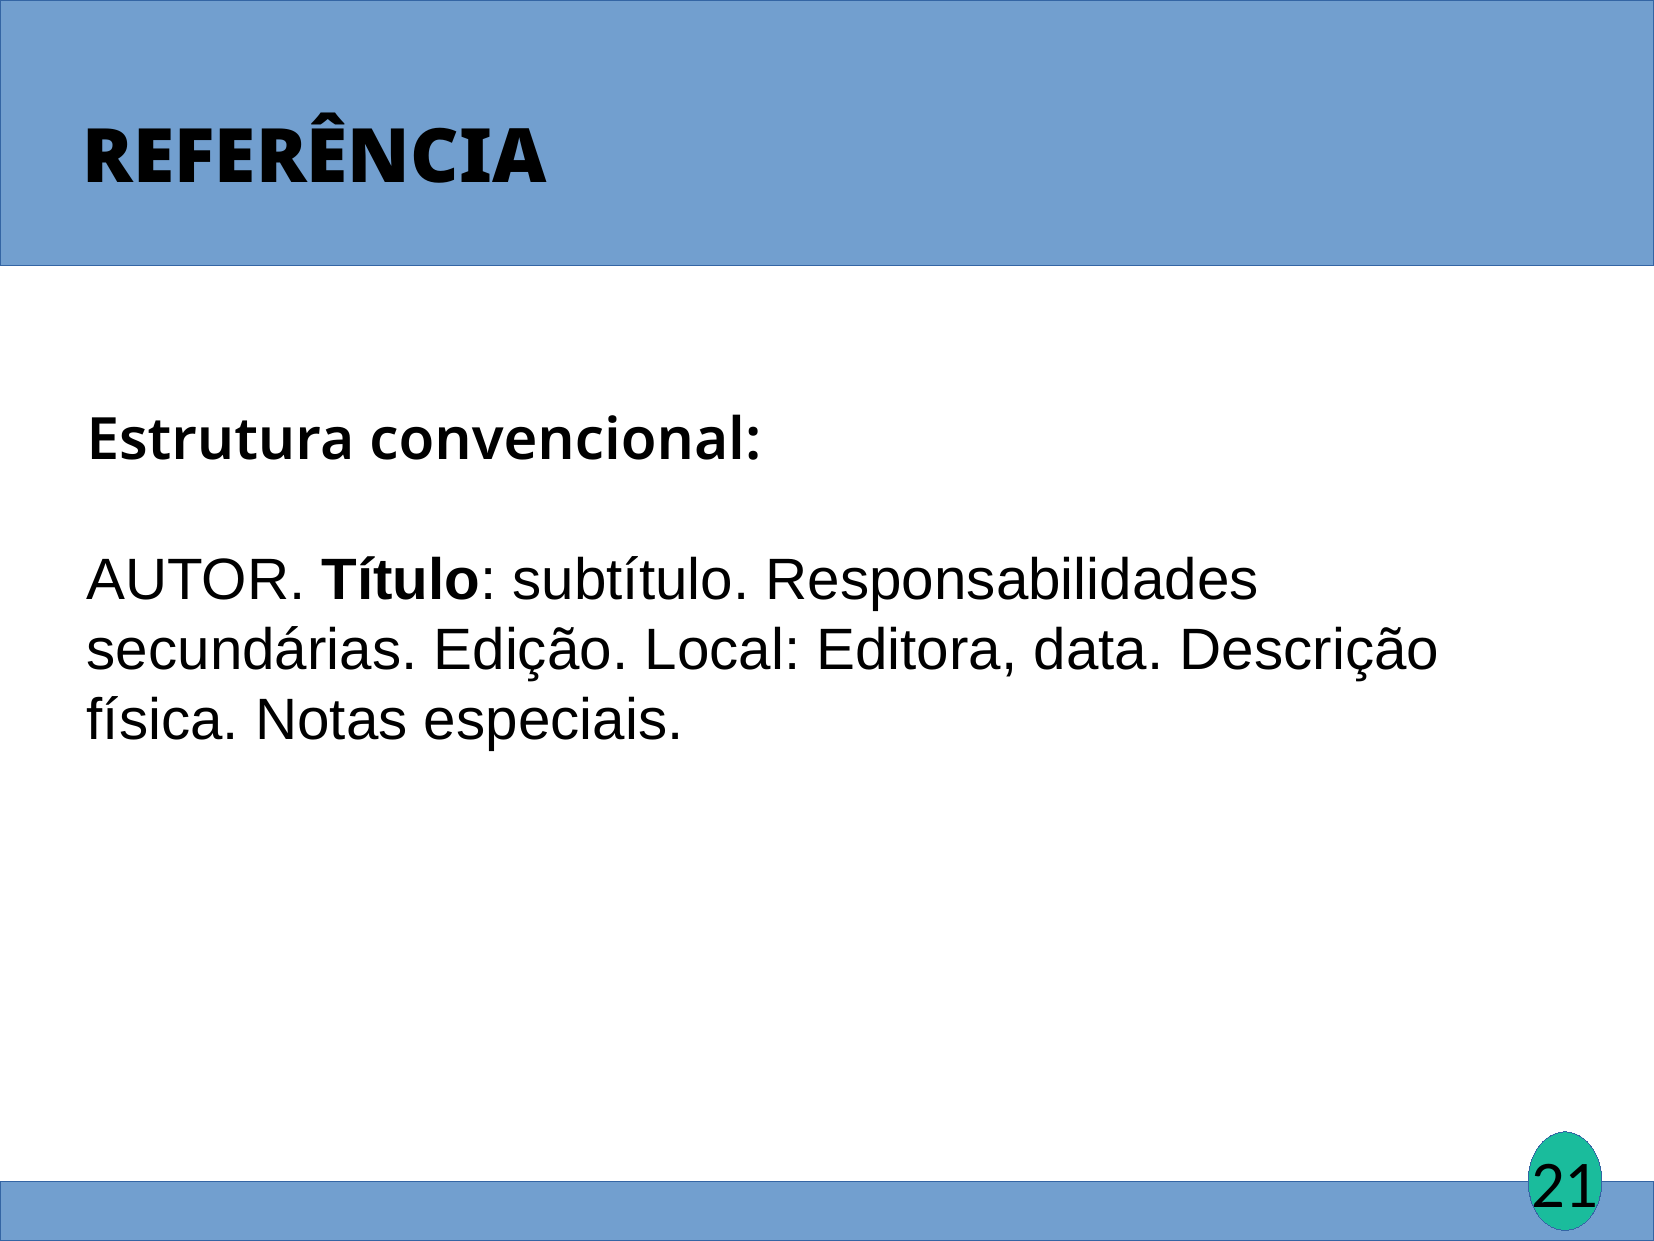

# REFERÊNCIA
Estrutura convencional:
AUTOR. Título: subtítulo. Responsabilidades secundárias. Edição. Local: Editora, data. Descrição física. Notas especiais.